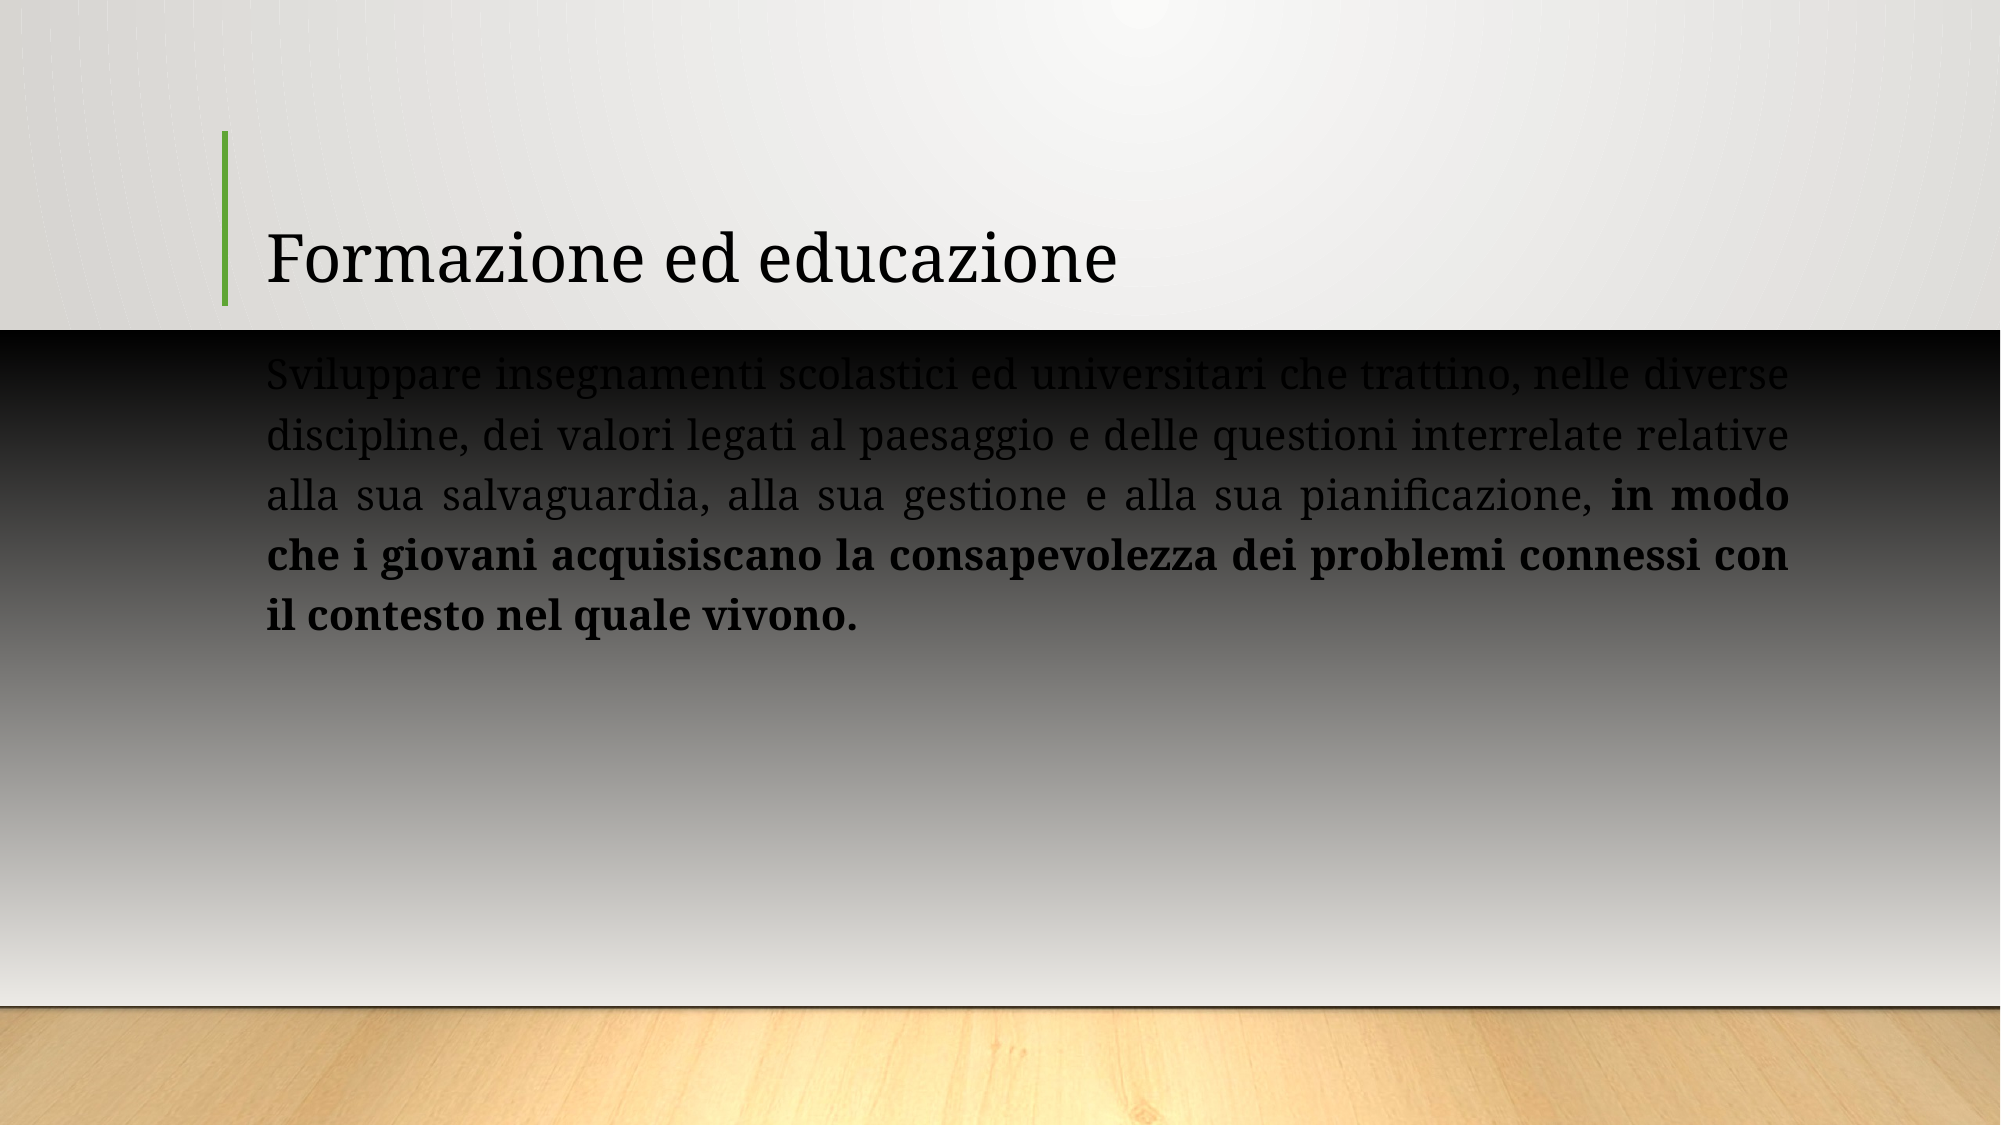

# Formazione ed educazione
Sviluppare insegnamenti scolastici ed universitari che trattino, nelle diverse discipline, dei valori legati al paesaggio e delle questioni interrelate relative alla sua salvaguardia, alla sua gestione e alla sua pianificazione, in modo che i giovani acquisiscano la consapevolezza dei problemi connessi con il contesto nel quale vivono.